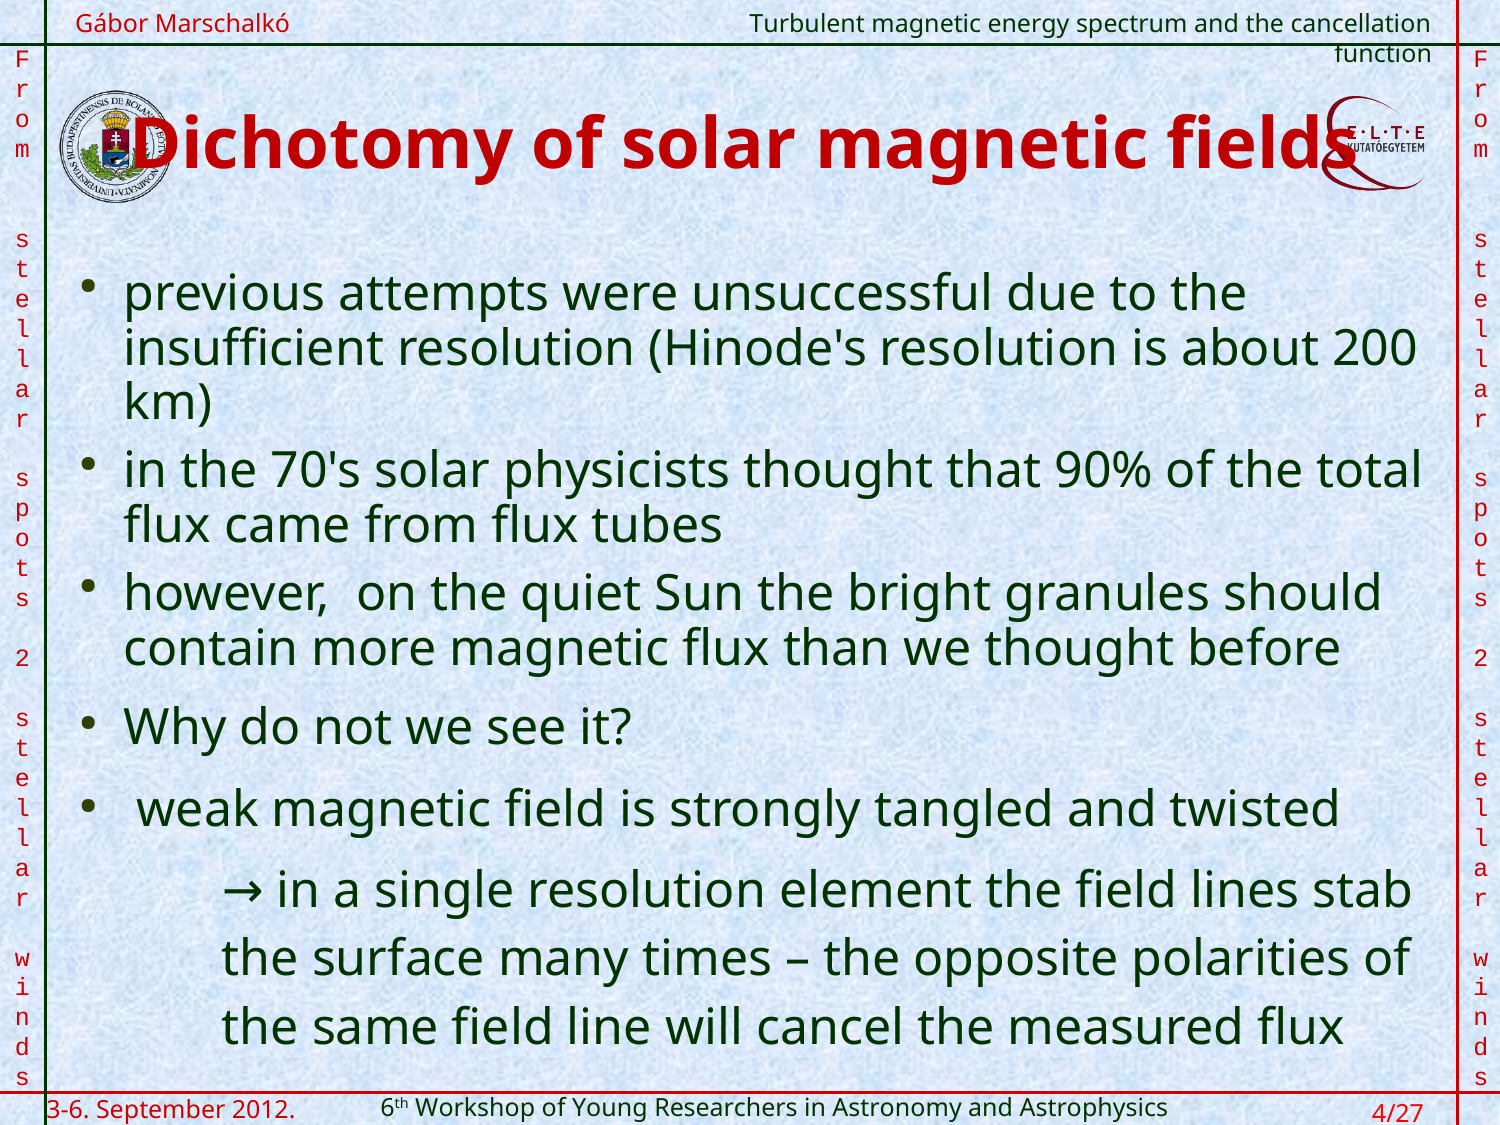

Dichotomy of solar magnetic fields
# previous attempts were unsuccessful due to the insufficient resolution (Hinode's resolution is about 200 km)
in the 70's solar physicists thought that 90% of the total flux came from flux tubes
however, on the quiet Sun the bright granules should contain more magnetic flux than we thought before
Why do not we see it?
 weak magnetic field is strongly tangled and twisted
→ in a single resolution element the field lines stab the surface many times – the opposite polarities of the same field line will cancel the measured flux